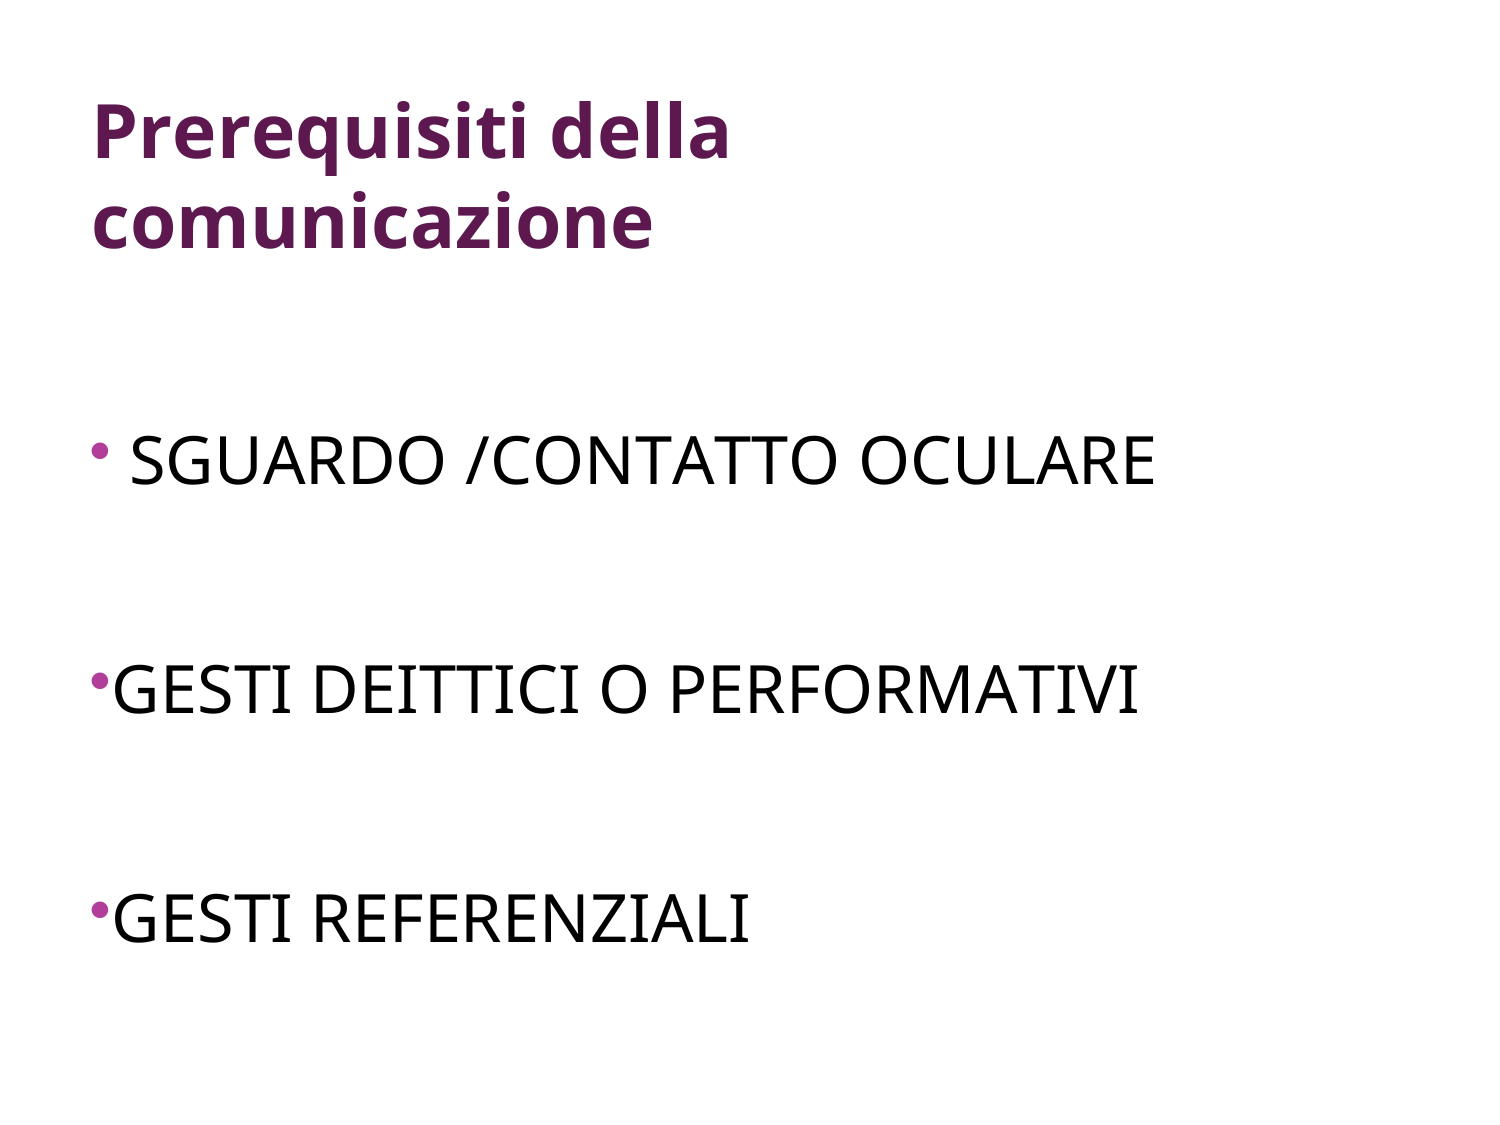

# Prerequisiti della comunicazione
 SGUARDO /CONTATTO OCULARE
GESTI DEITTICI O PERFORMATIVI
GESTI REFERENZIALI